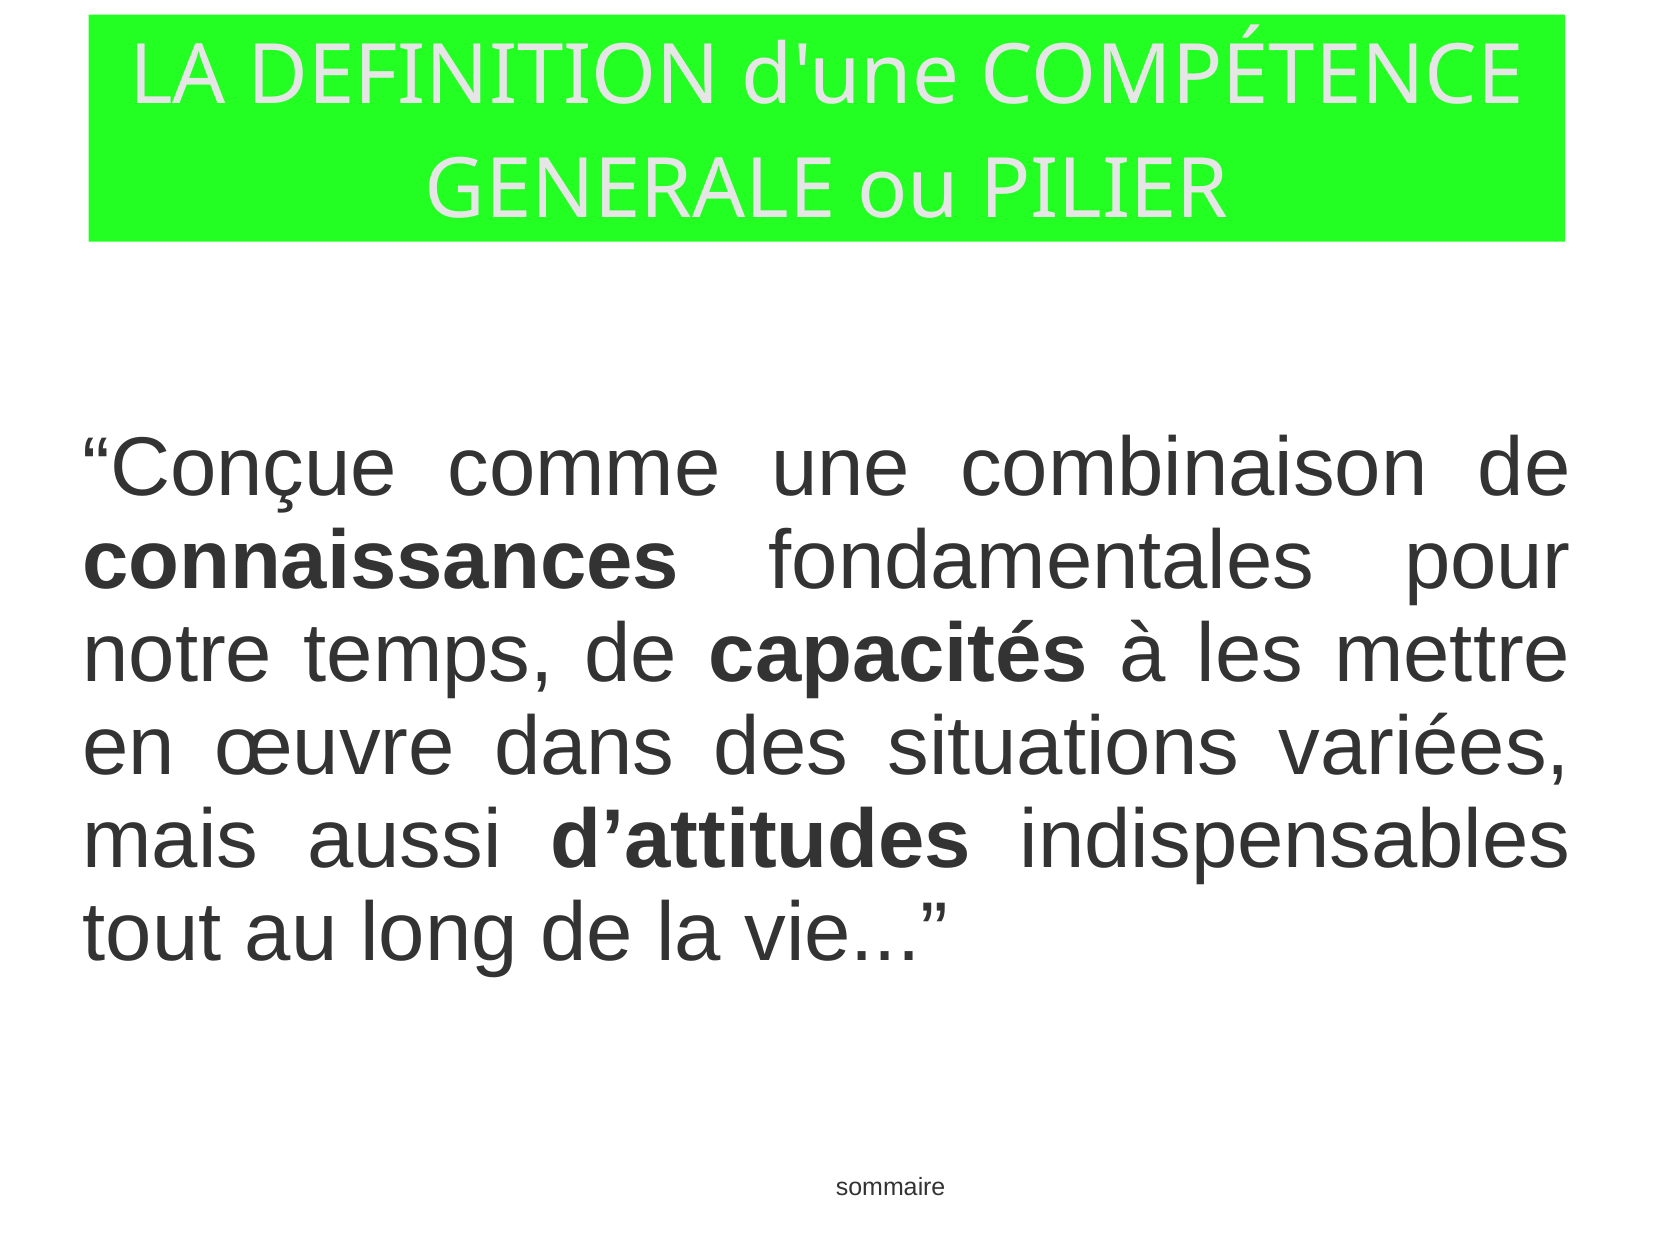

LA DEFINITION d'une COMPÉTENCE GENERALE ou PILIER
# “Conçue comme une combinaison de connaissances fondamentales pour notre temps, de capacités à les mettre en œuvre dans des situations variées, mais aussi d’attitudes indispensables tout au long de la vie...”
sommaire